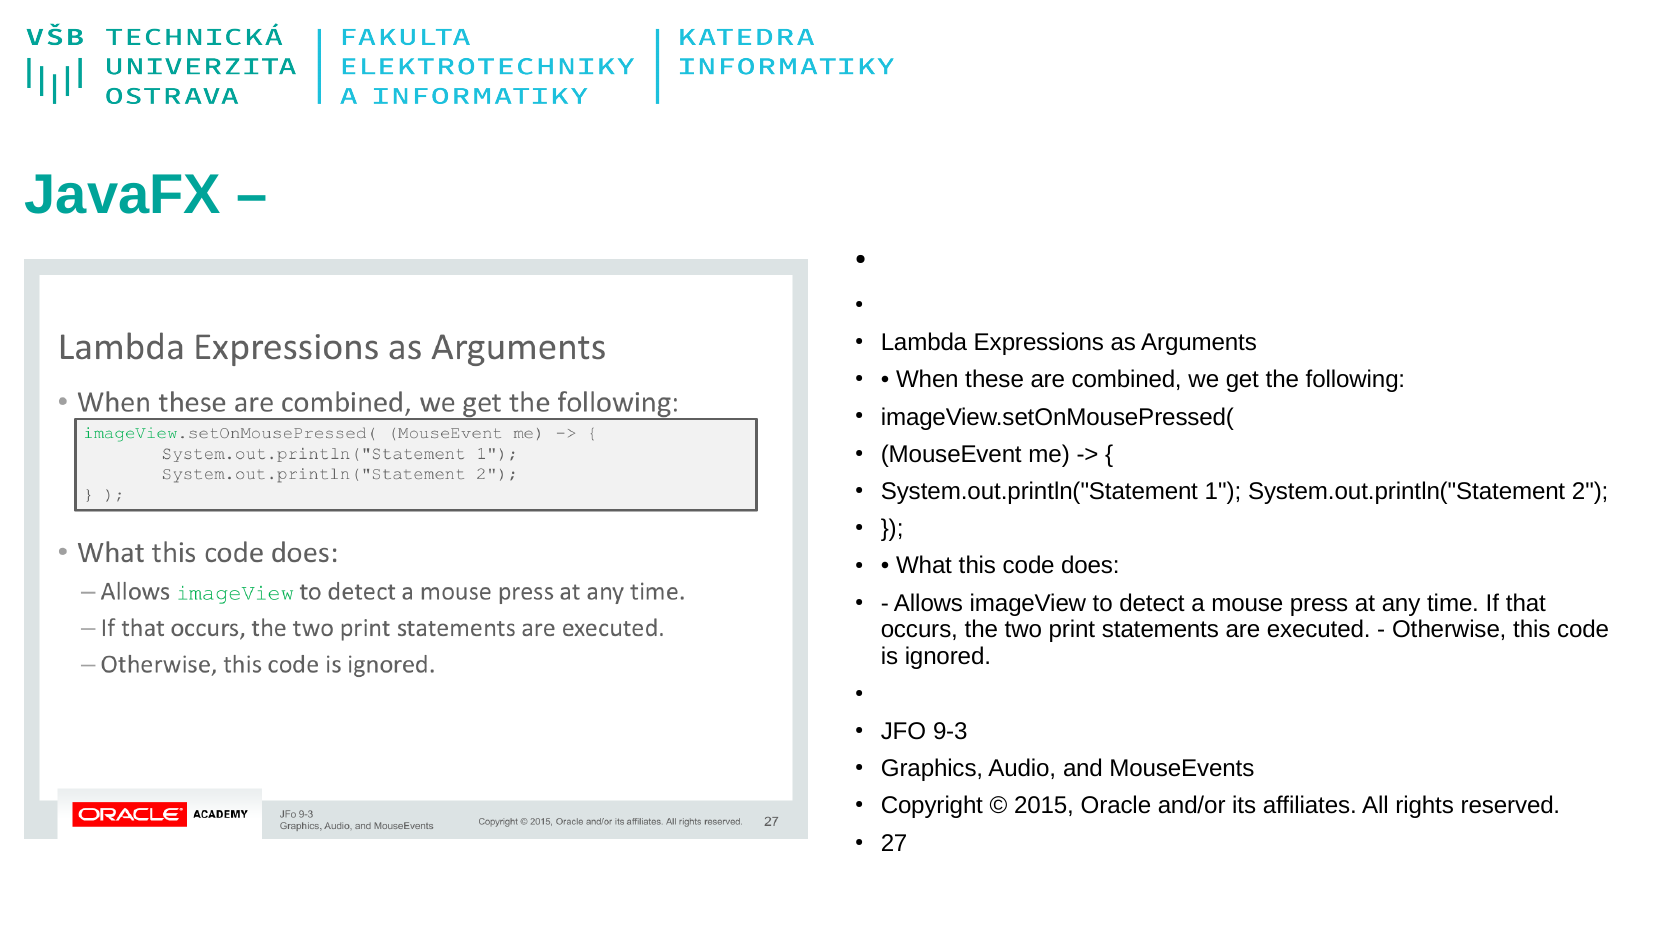

# JavaFX –
﻿
Lambda Expressions as Arguments
• When these are combined, we get the following:
imageView.setOnMousePressed(
(MouseEvent me) -> {
System.out.println("Statement 1"); System.out.println("Statement 2");
});
• What this code does:
- Allows imageView to detect a mouse press at any time. If that occurs, the two print statements are executed. - Otherwise, this code is ignored.
JFO 9-3
Graphics, Audio, and MouseEvents
Copyright © 2015, Oracle and/or its affiliates. All rights reserved.
27